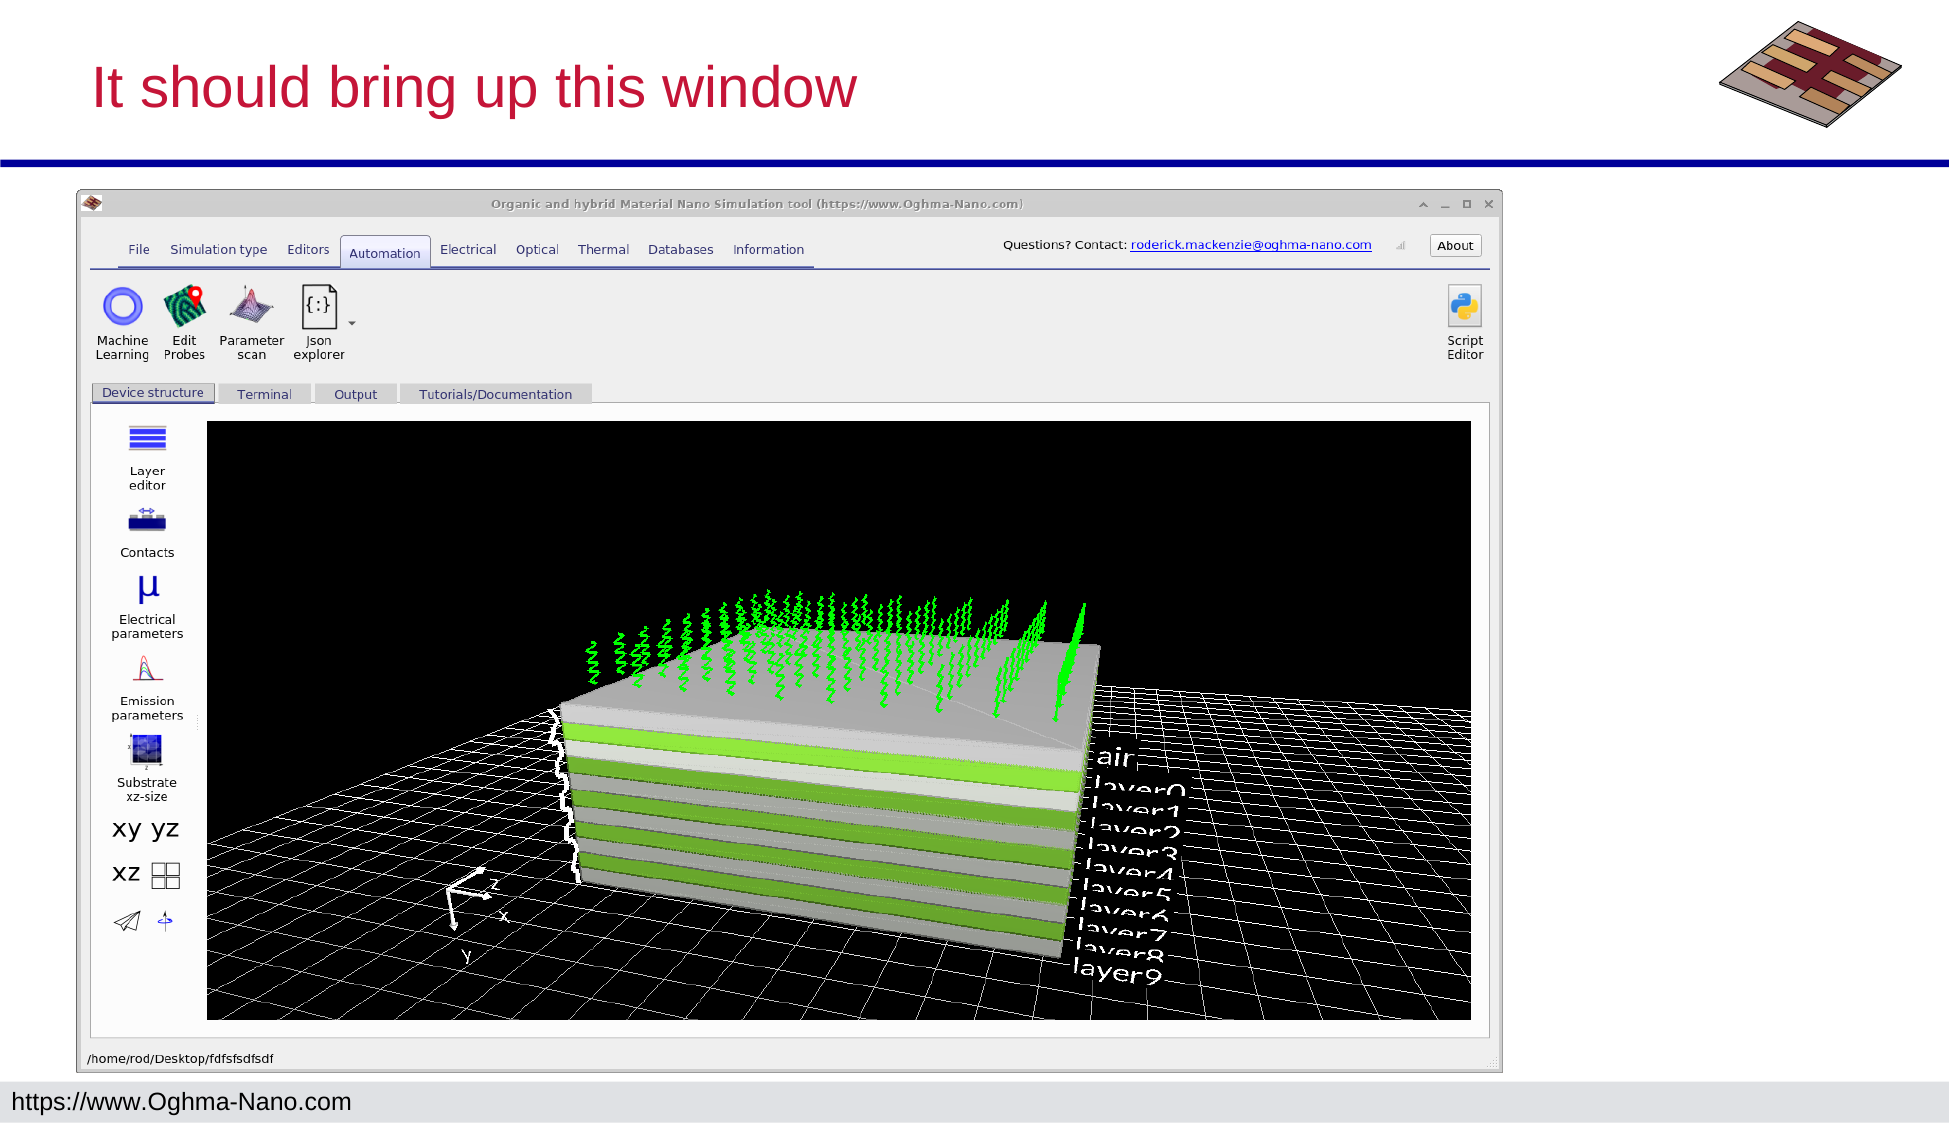

# It should bring up this window